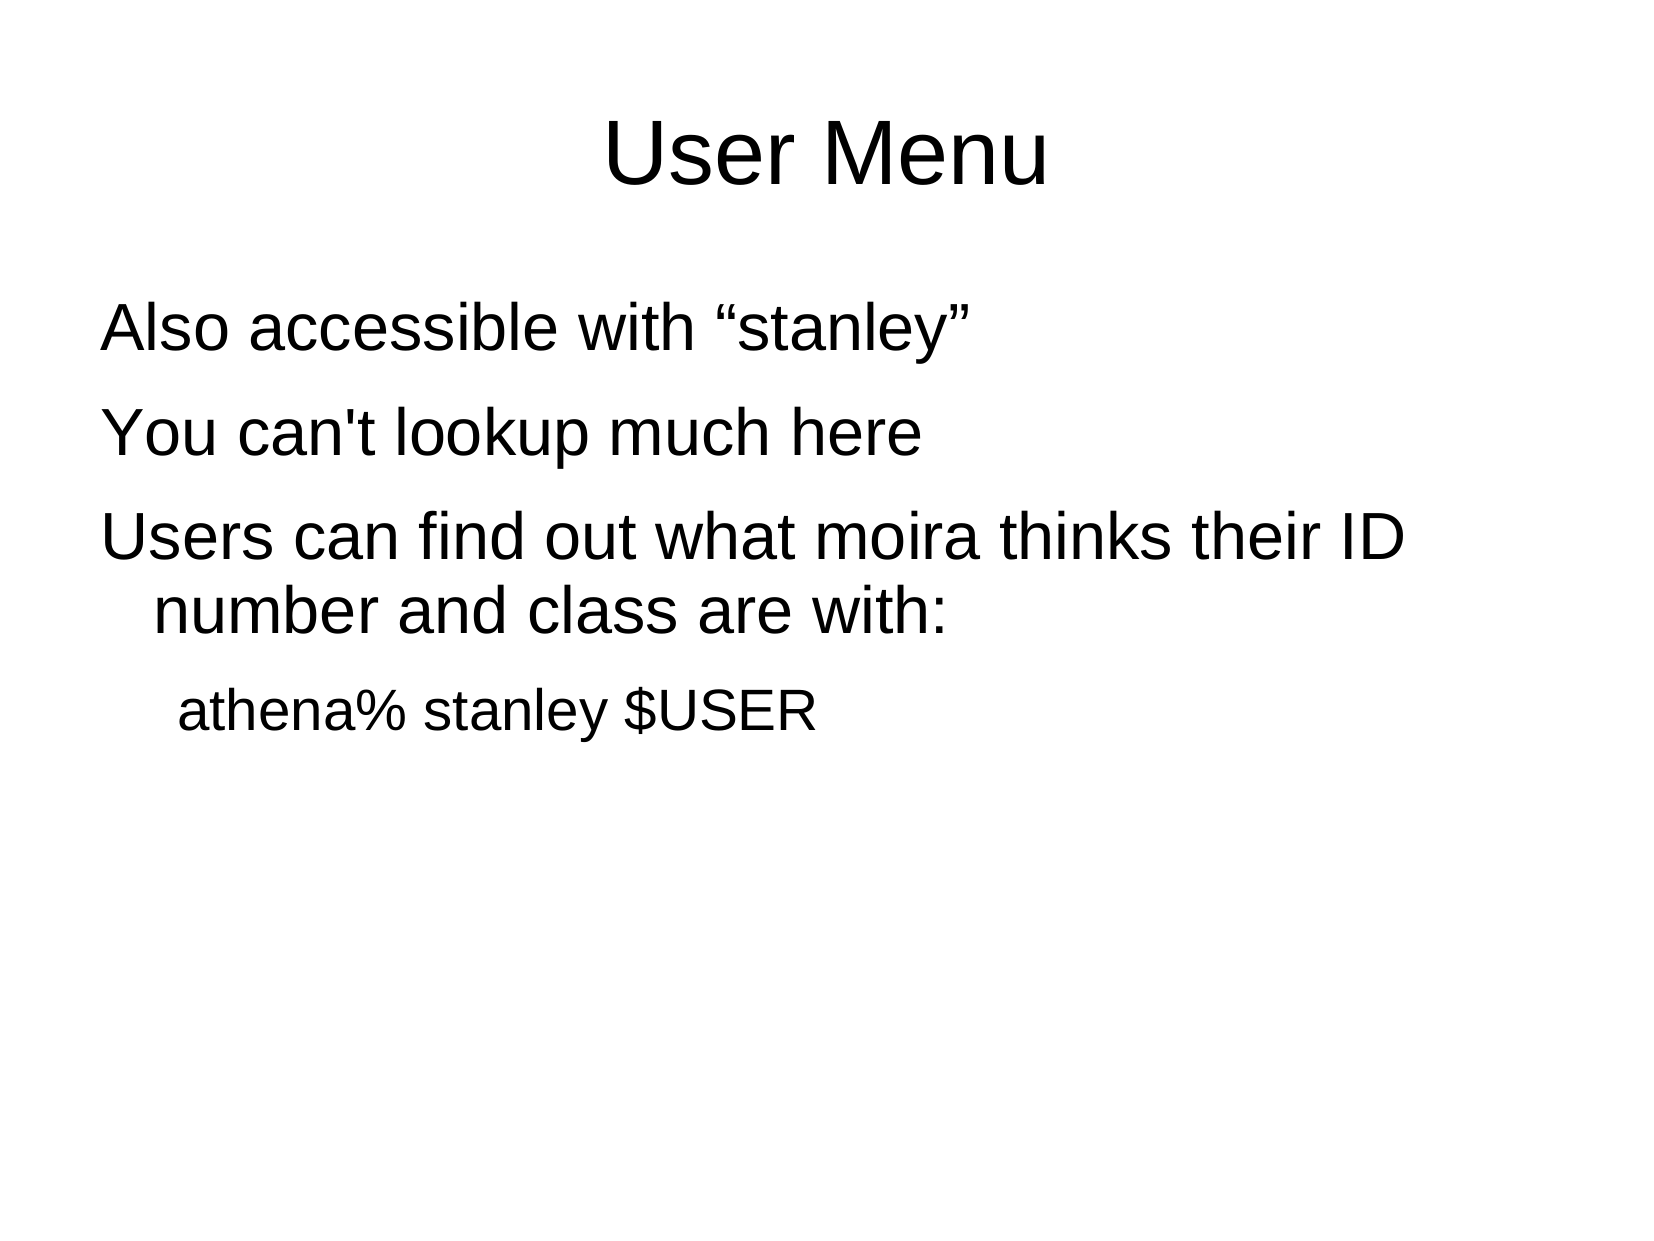

# User Menu
Also accessible with “stanley”
You can't lookup much here
Users can find out what moira thinks their ID number and class are with:
athena% stanley $USER